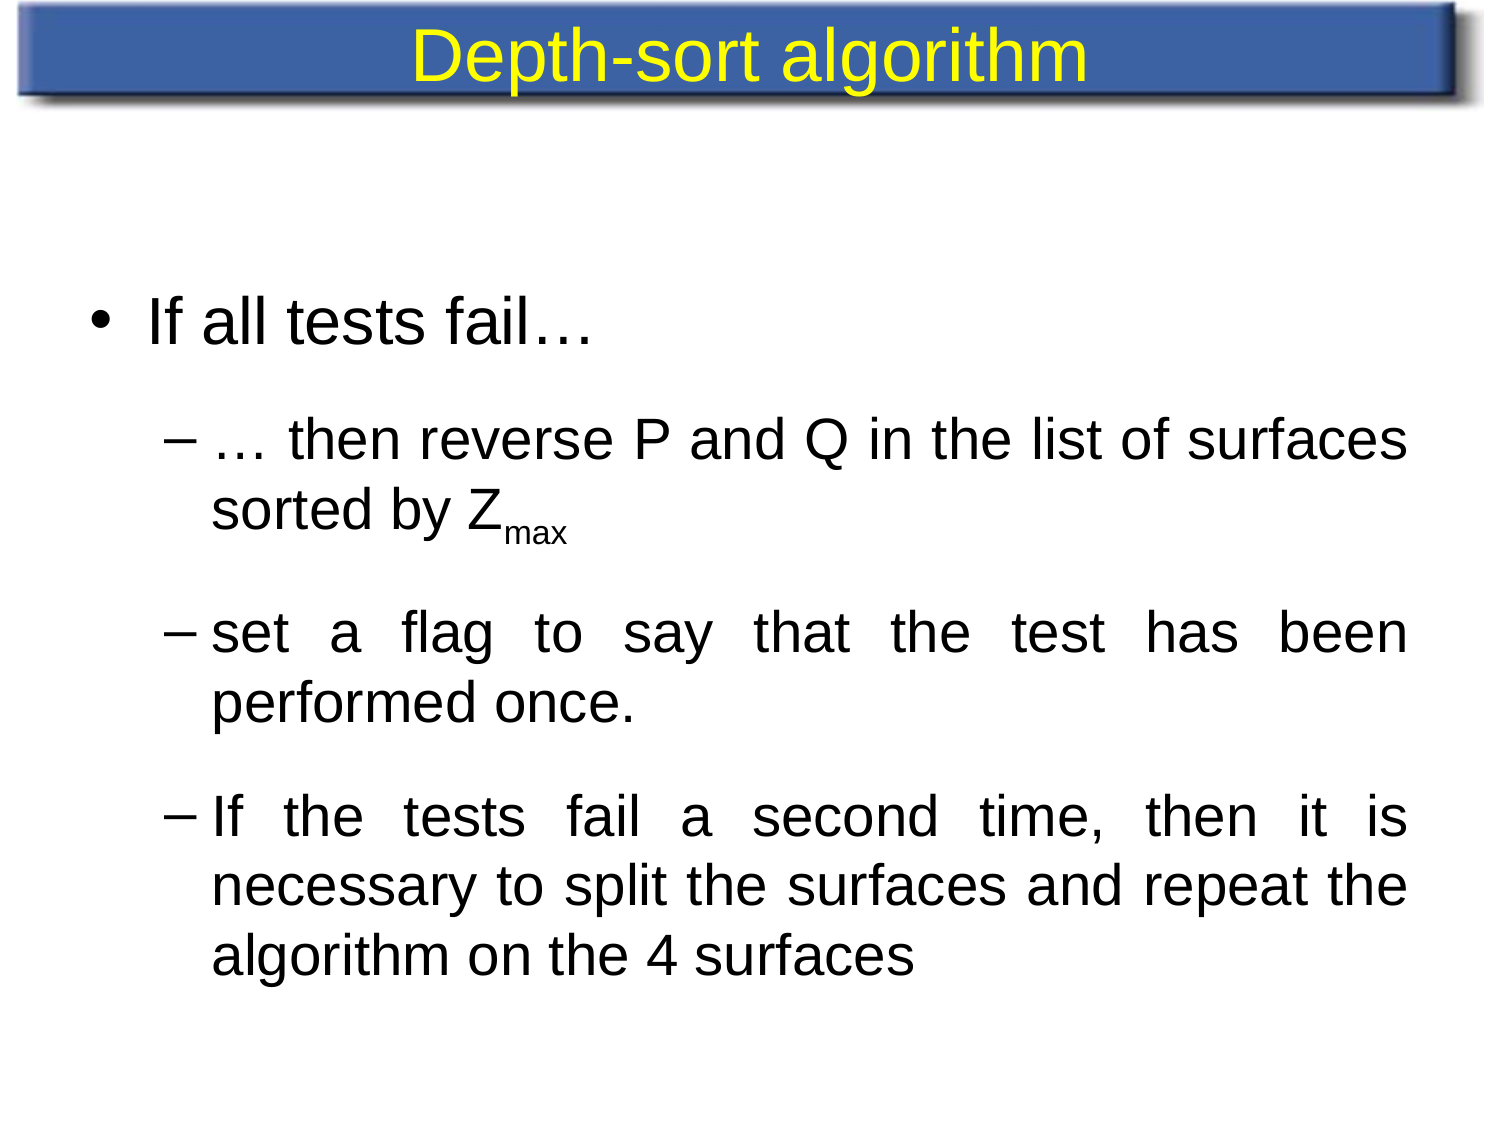

# Depth-sort algorithm
If all tests fail…
… then reverse P and Q in the list of surfaces sorted by Zmax
set a flag to say that the test has been performed once.
If the tests fail a second time, then it is necessary to split the surfaces and repeat the algorithm on the 4 surfaces